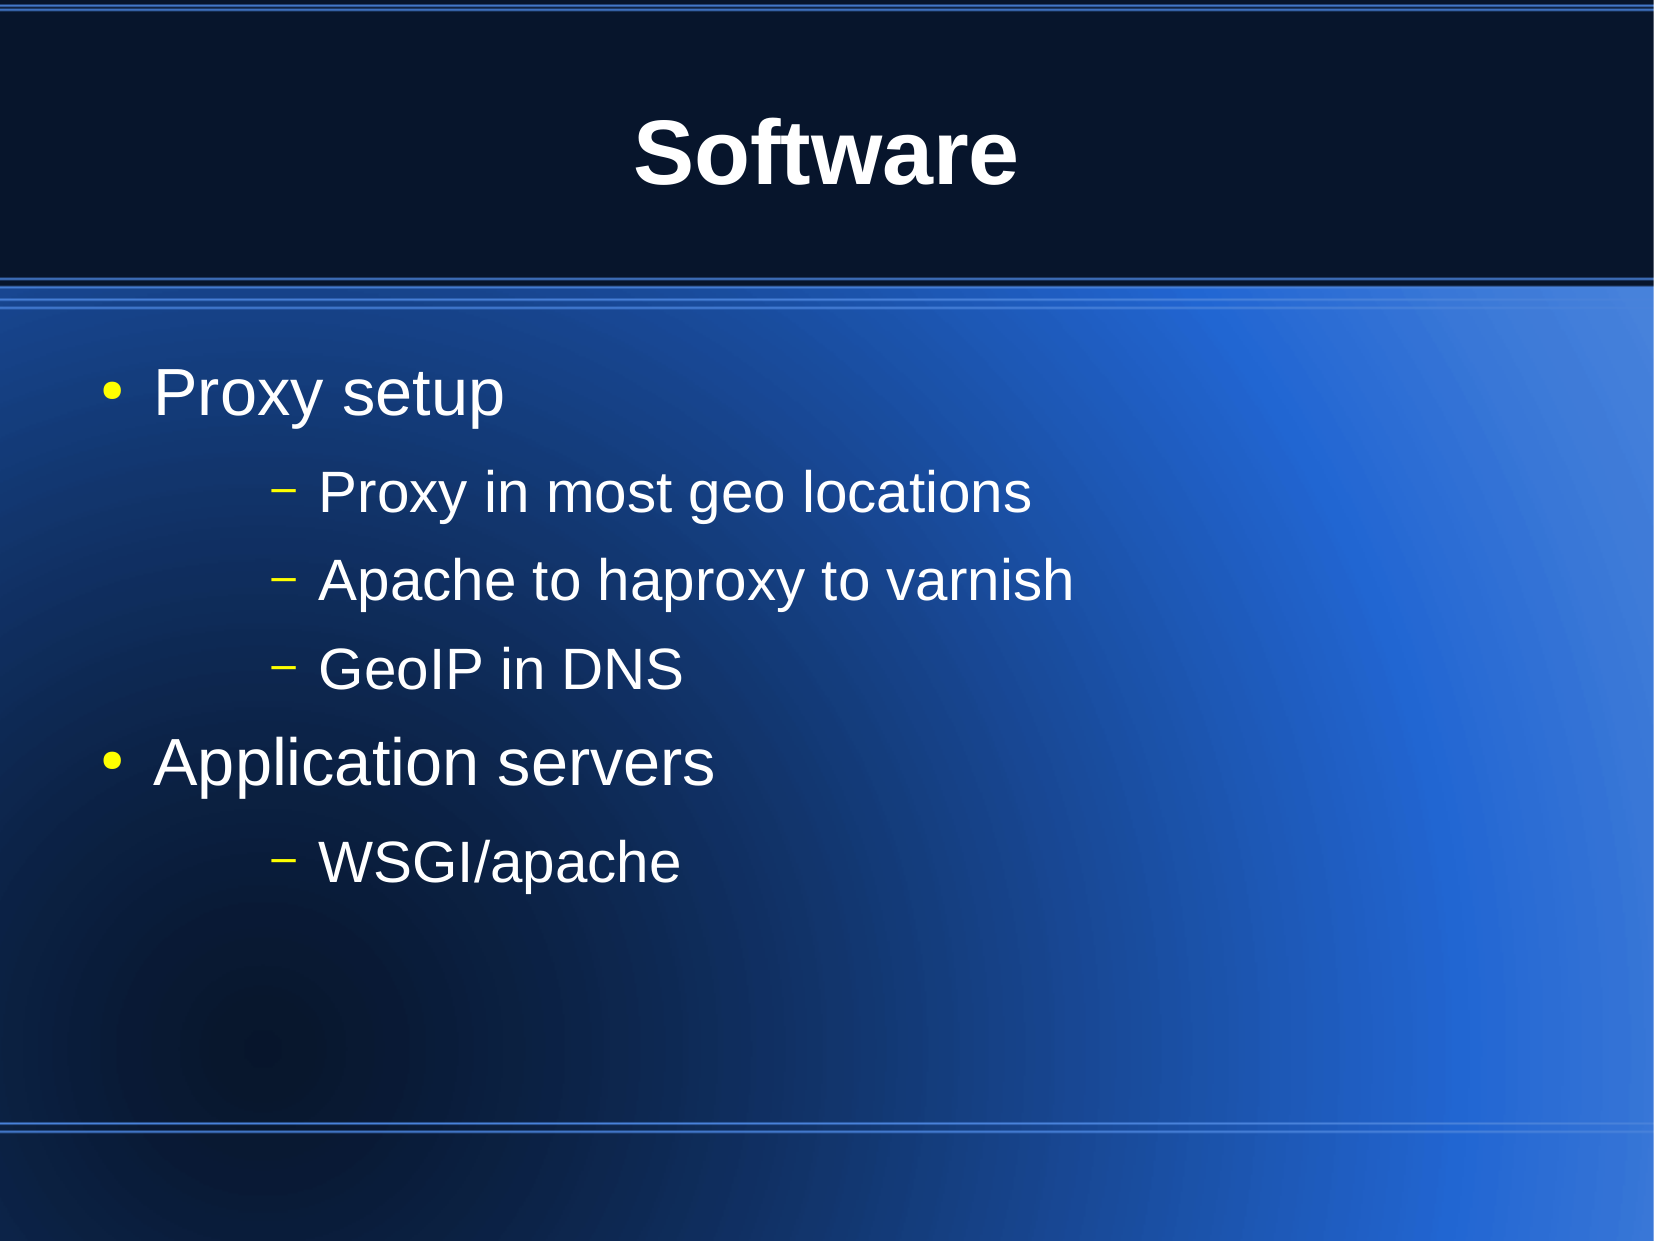

# Software
Proxy setup
Proxy in most geo locations
Apache to haproxy to varnish
GeoIP in DNS
Application servers
WSGI/apache